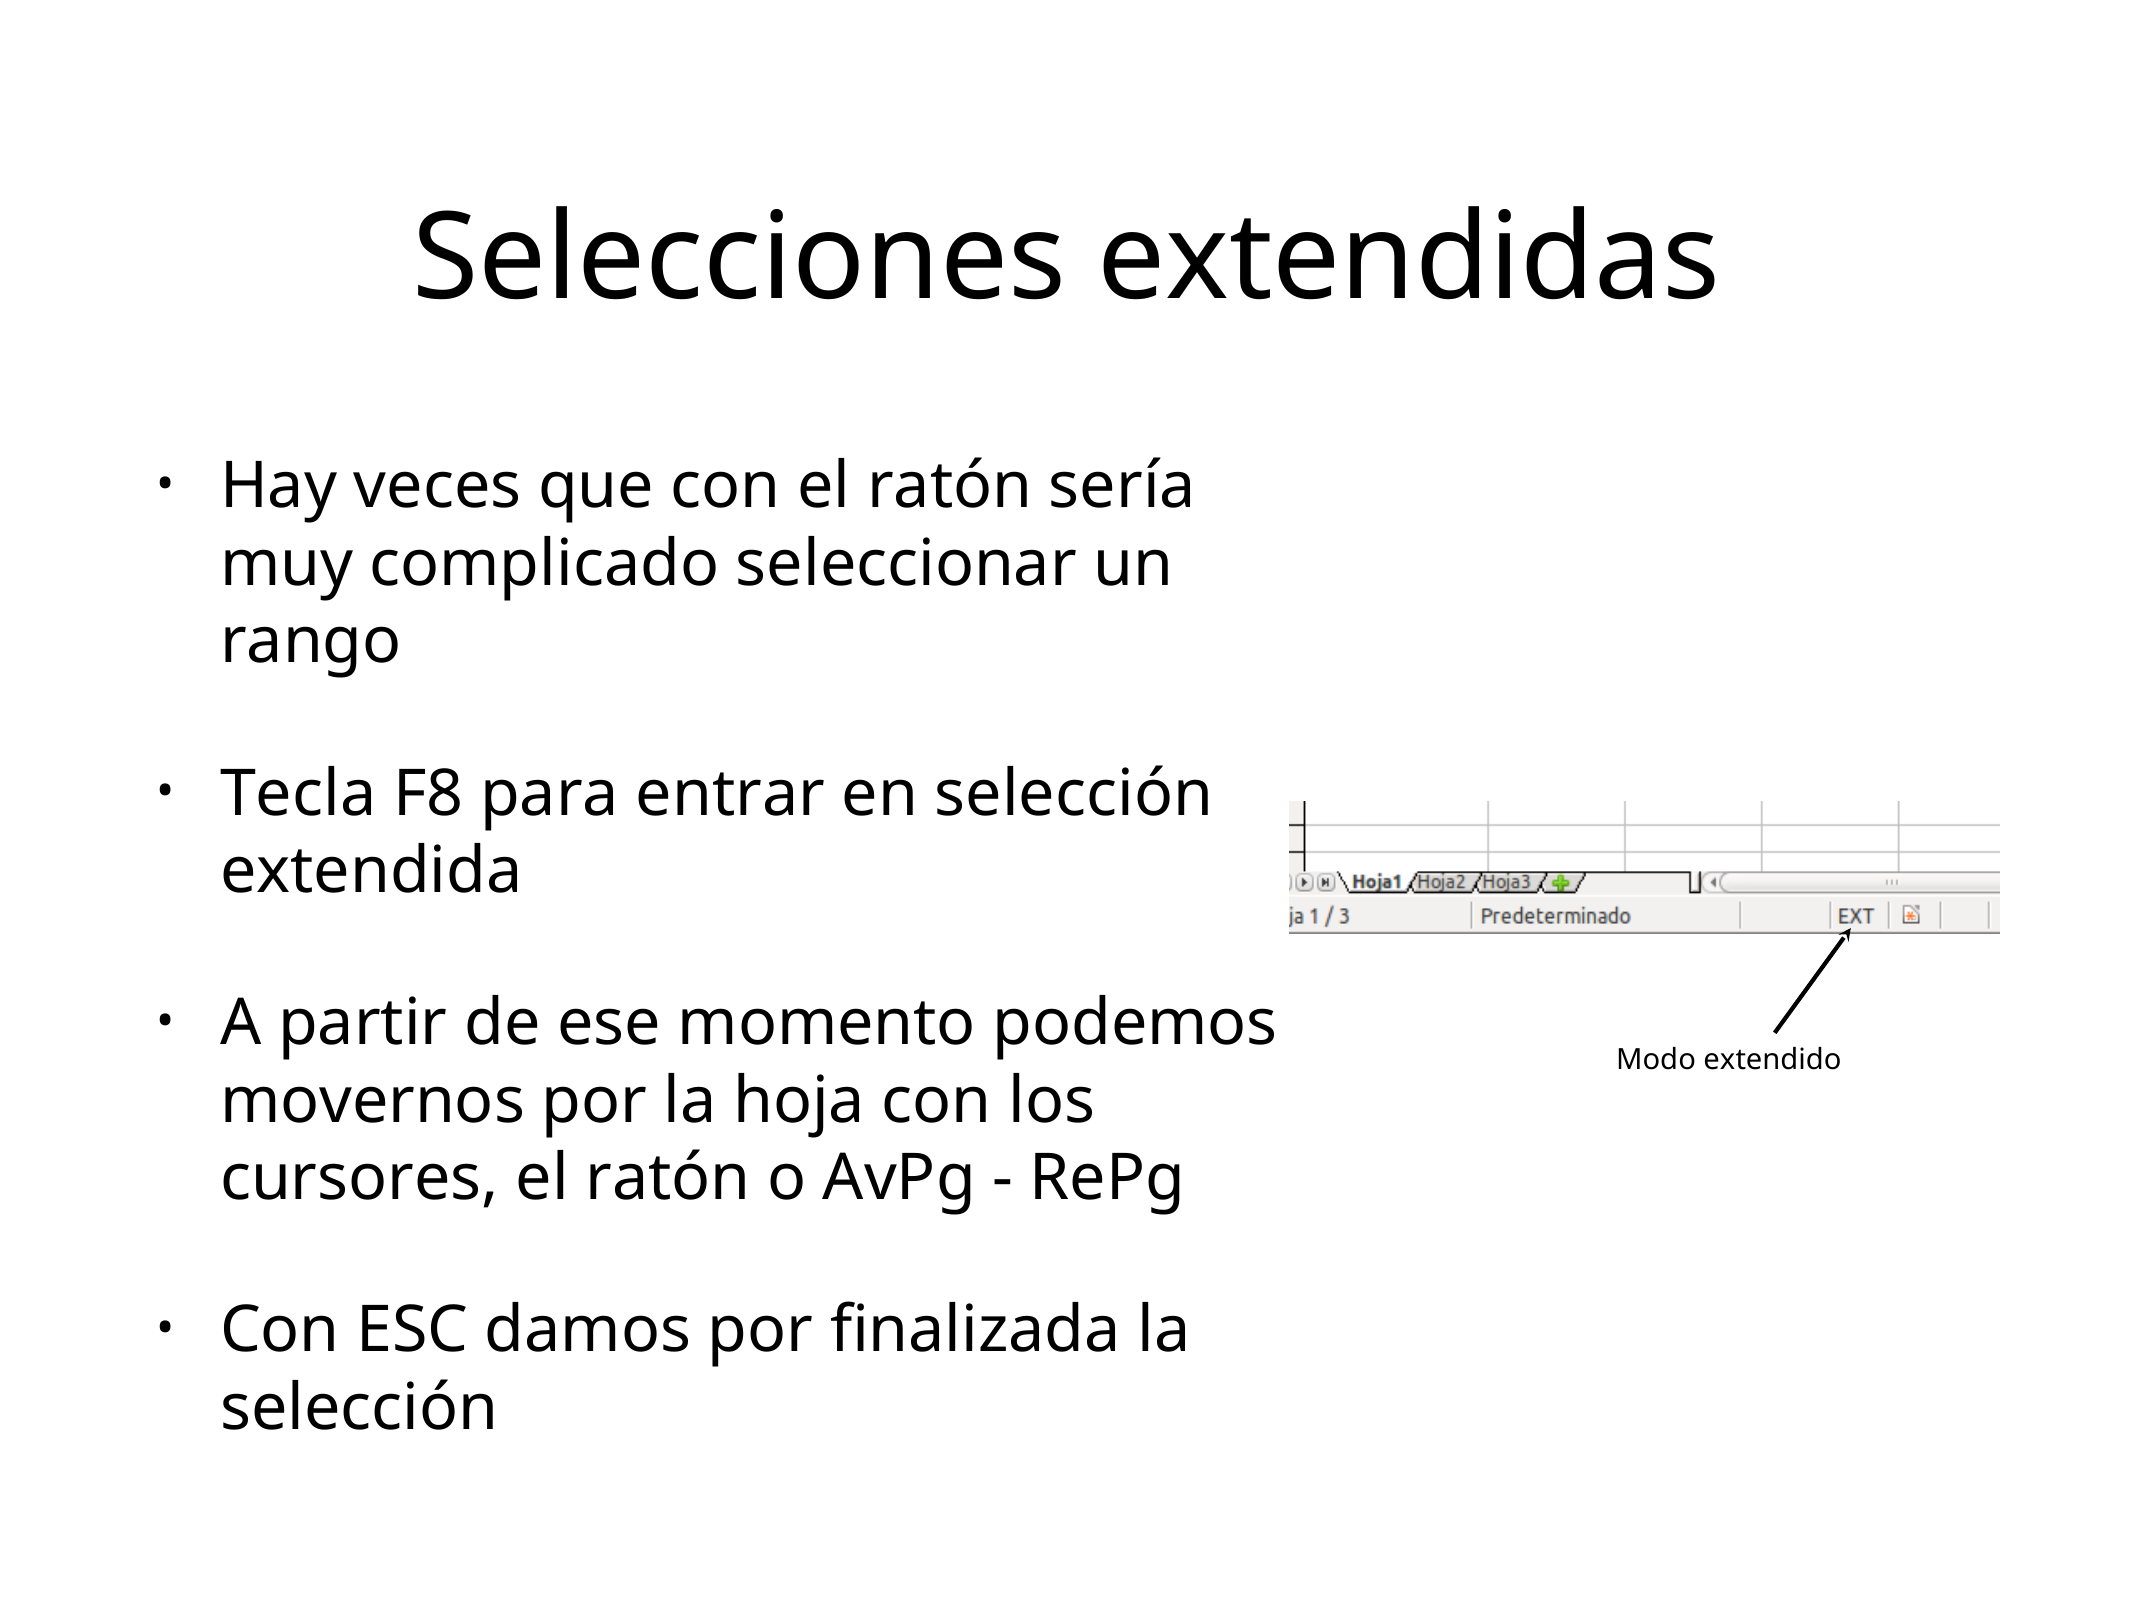

# Selecciones extendidas
Hay veces que con el ratón sería muy complicado seleccionar un rango
Tecla F8 para entrar en selección extendida
A partir de ese momento podemos movernos por la hoja con los cursores, el ratón o AvPg - RePg
Con ESC damos por finalizada la selección
Modo extendido